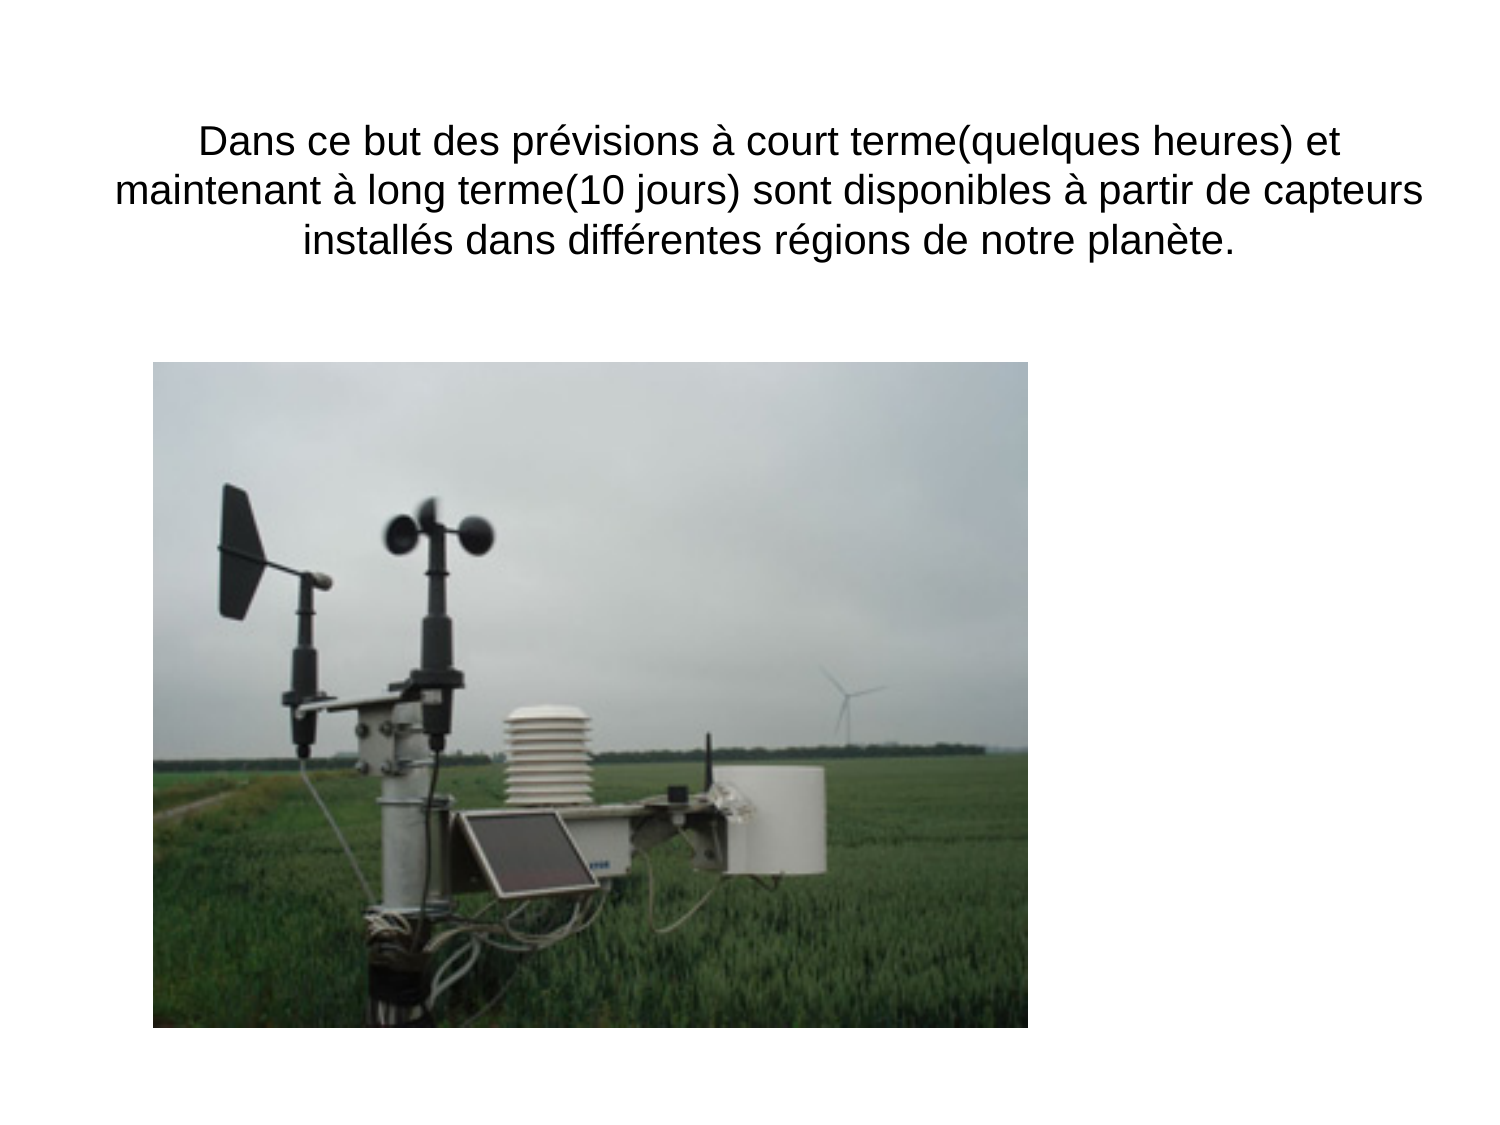

# Dans ce but des prévisions à court terme(quelques heures) et maintenant à long terme(10 jours) sont disponibles à partir de capteurs installés dans différentes régions de notre planète.